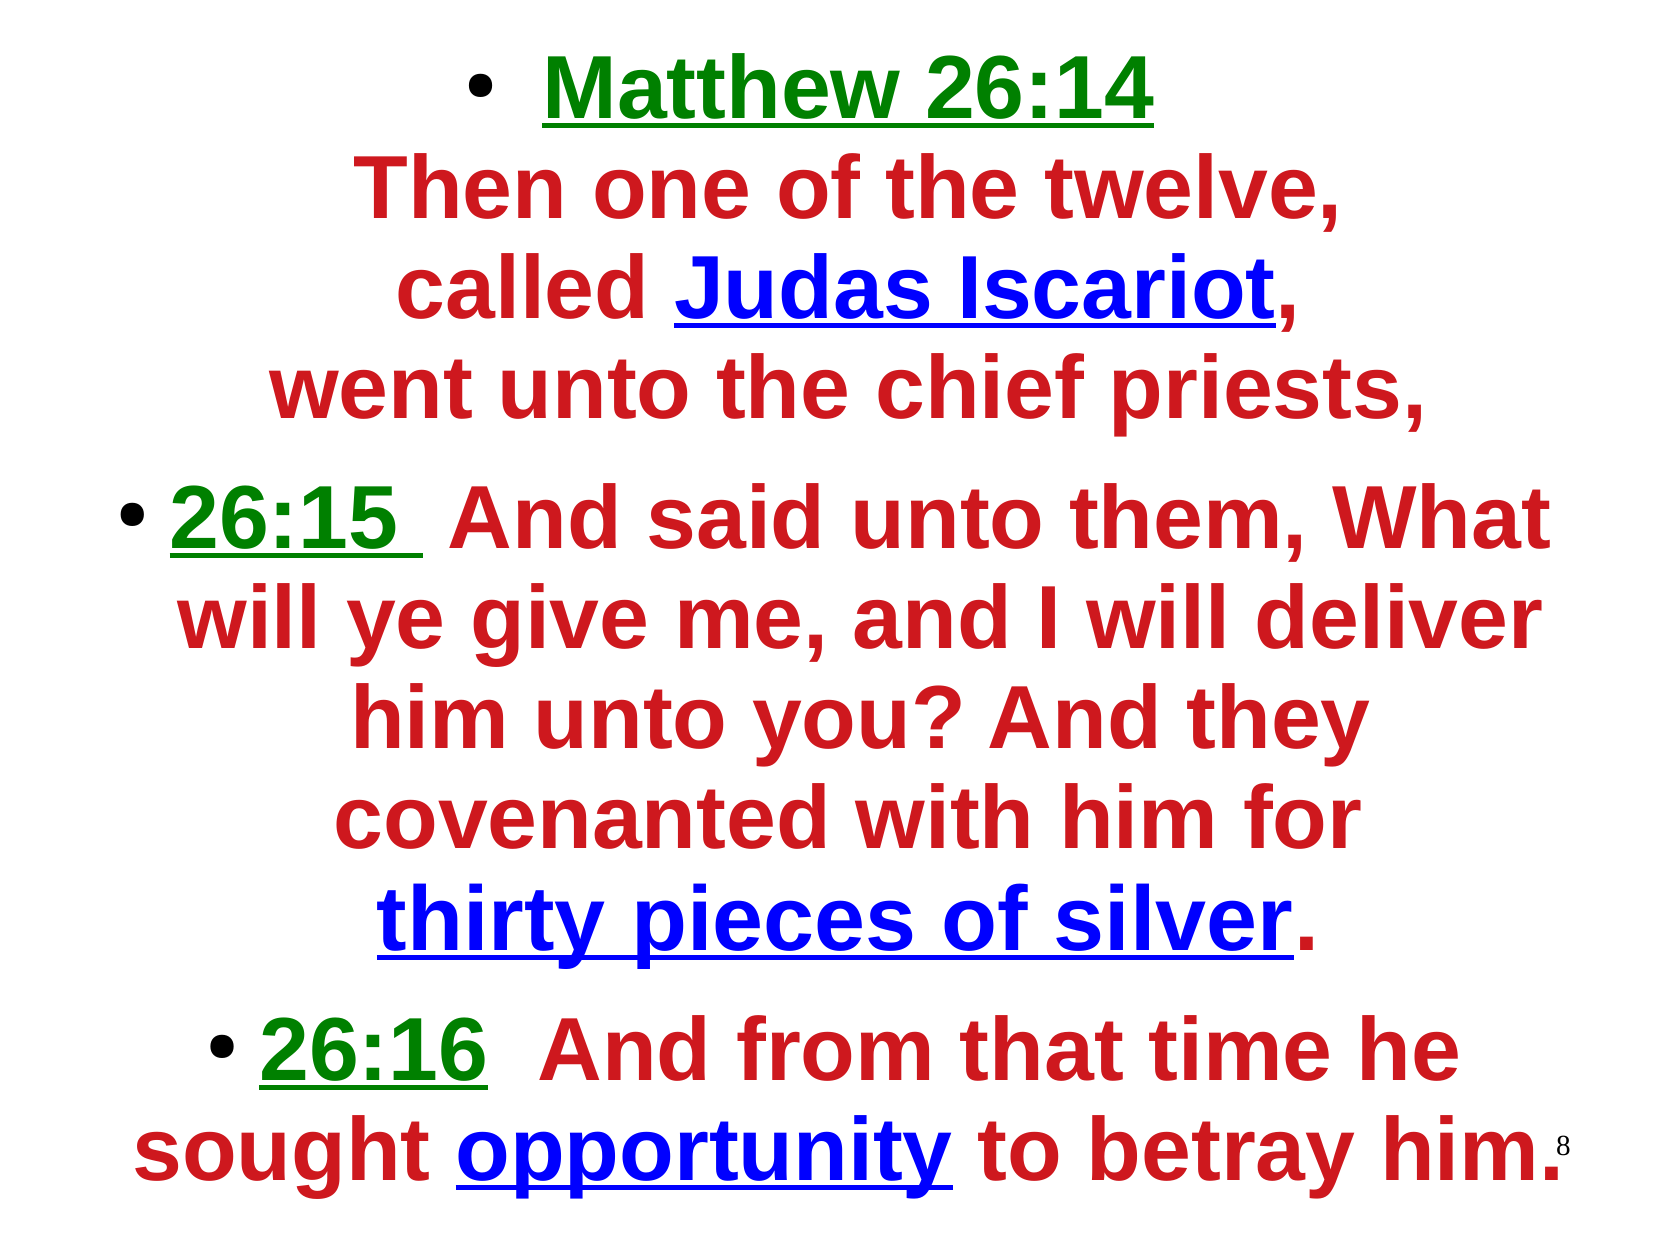

# Matthew 26:14  Then one of the twelve, called Judas Iscariot, went unto the chief priests,
26:15  And said unto them, What will ye give me, and I will deliver him unto you? And they covenanted with him for
thirty pieces of silver.
26:16  And from that time he sought opportunity to betray him.
8